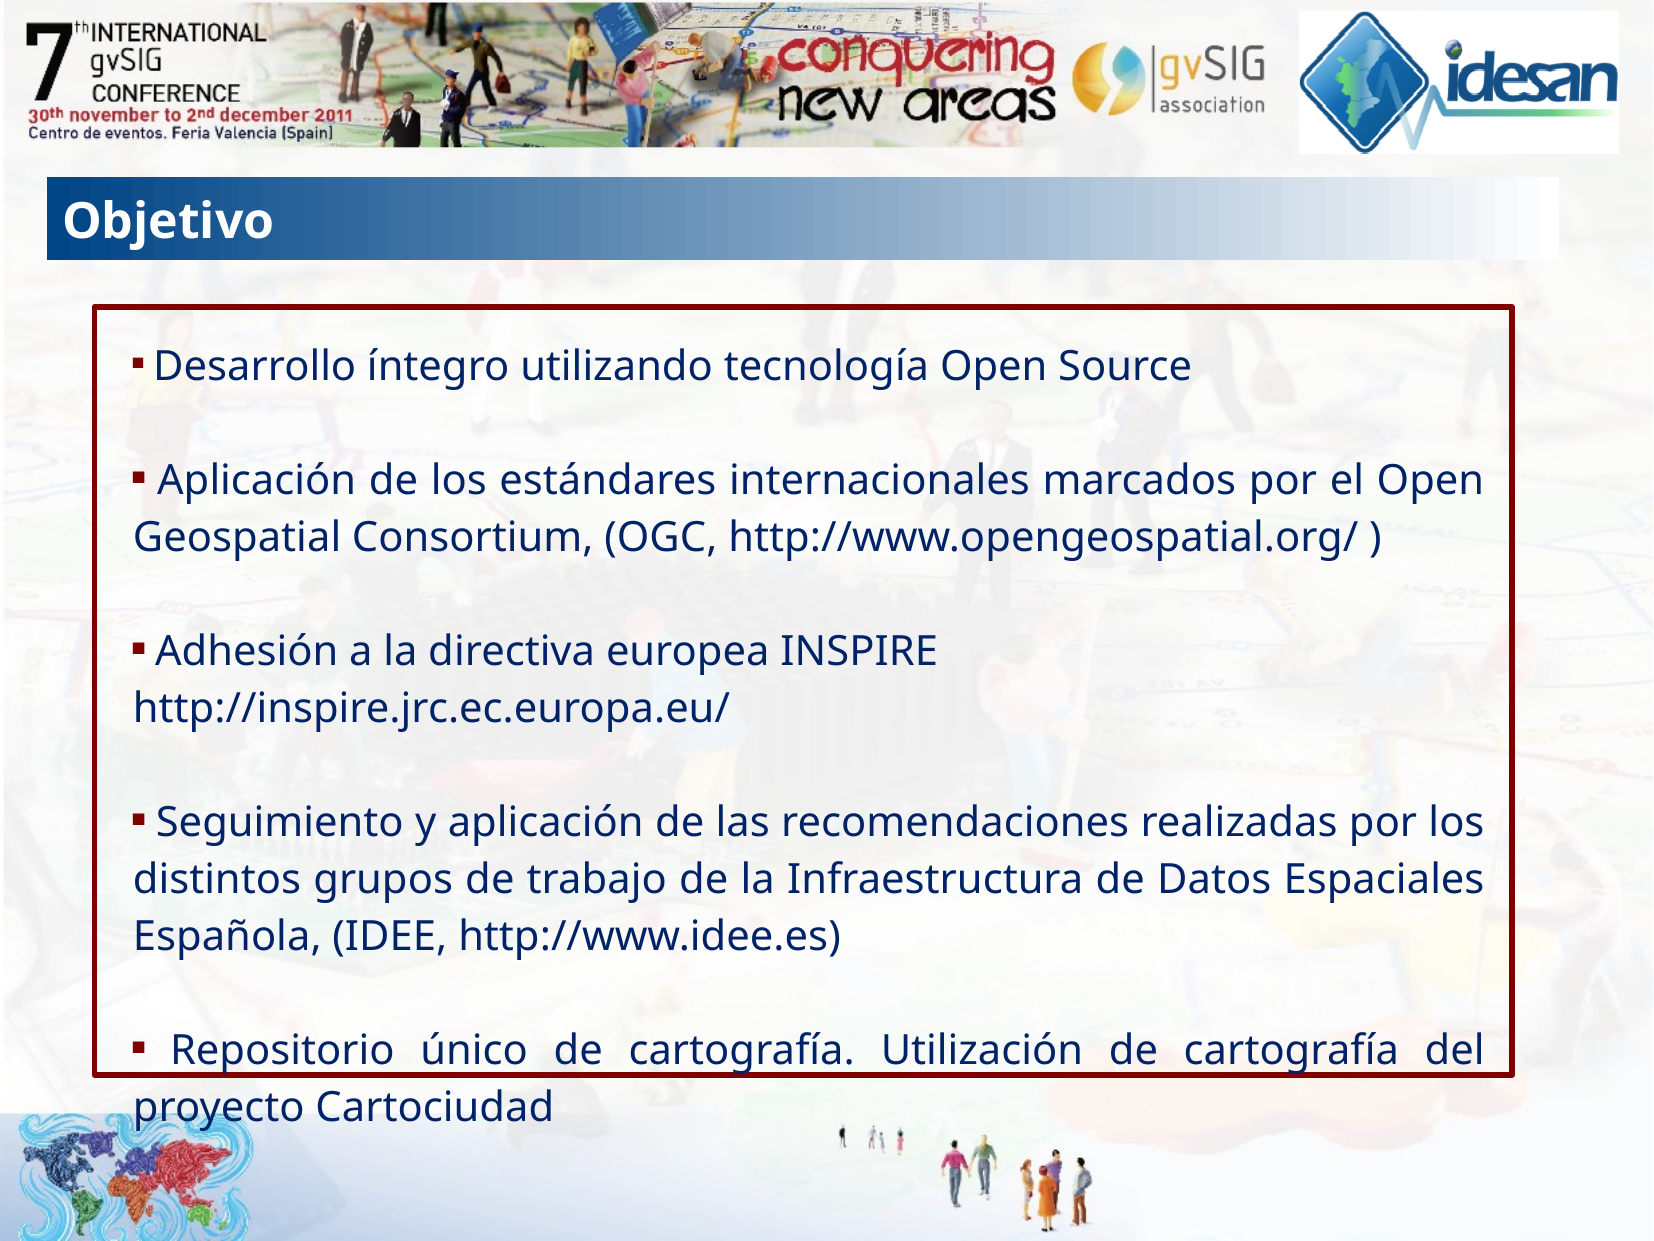

Objetivo
 Desarrollo íntegro utilizando tecnología Open Source
 Aplicación de los estándares internacionales marcados por el Open Geospatial Consortium, (OGC, http://www.opengeospatial.org/ )
 Adhesión a la directiva europea INSPIRE http://inspire.jrc.ec.europa.eu/
 Seguimiento y aplicación de las recomendaciones realizadas por los distintos grupos de trabajo de la Infraestructura de Datos Espaciales Española, (IDEE, http://www.idee.es)
 Repositorio único de cartografía. Utilización de cartografía del proyecto Cartociudad